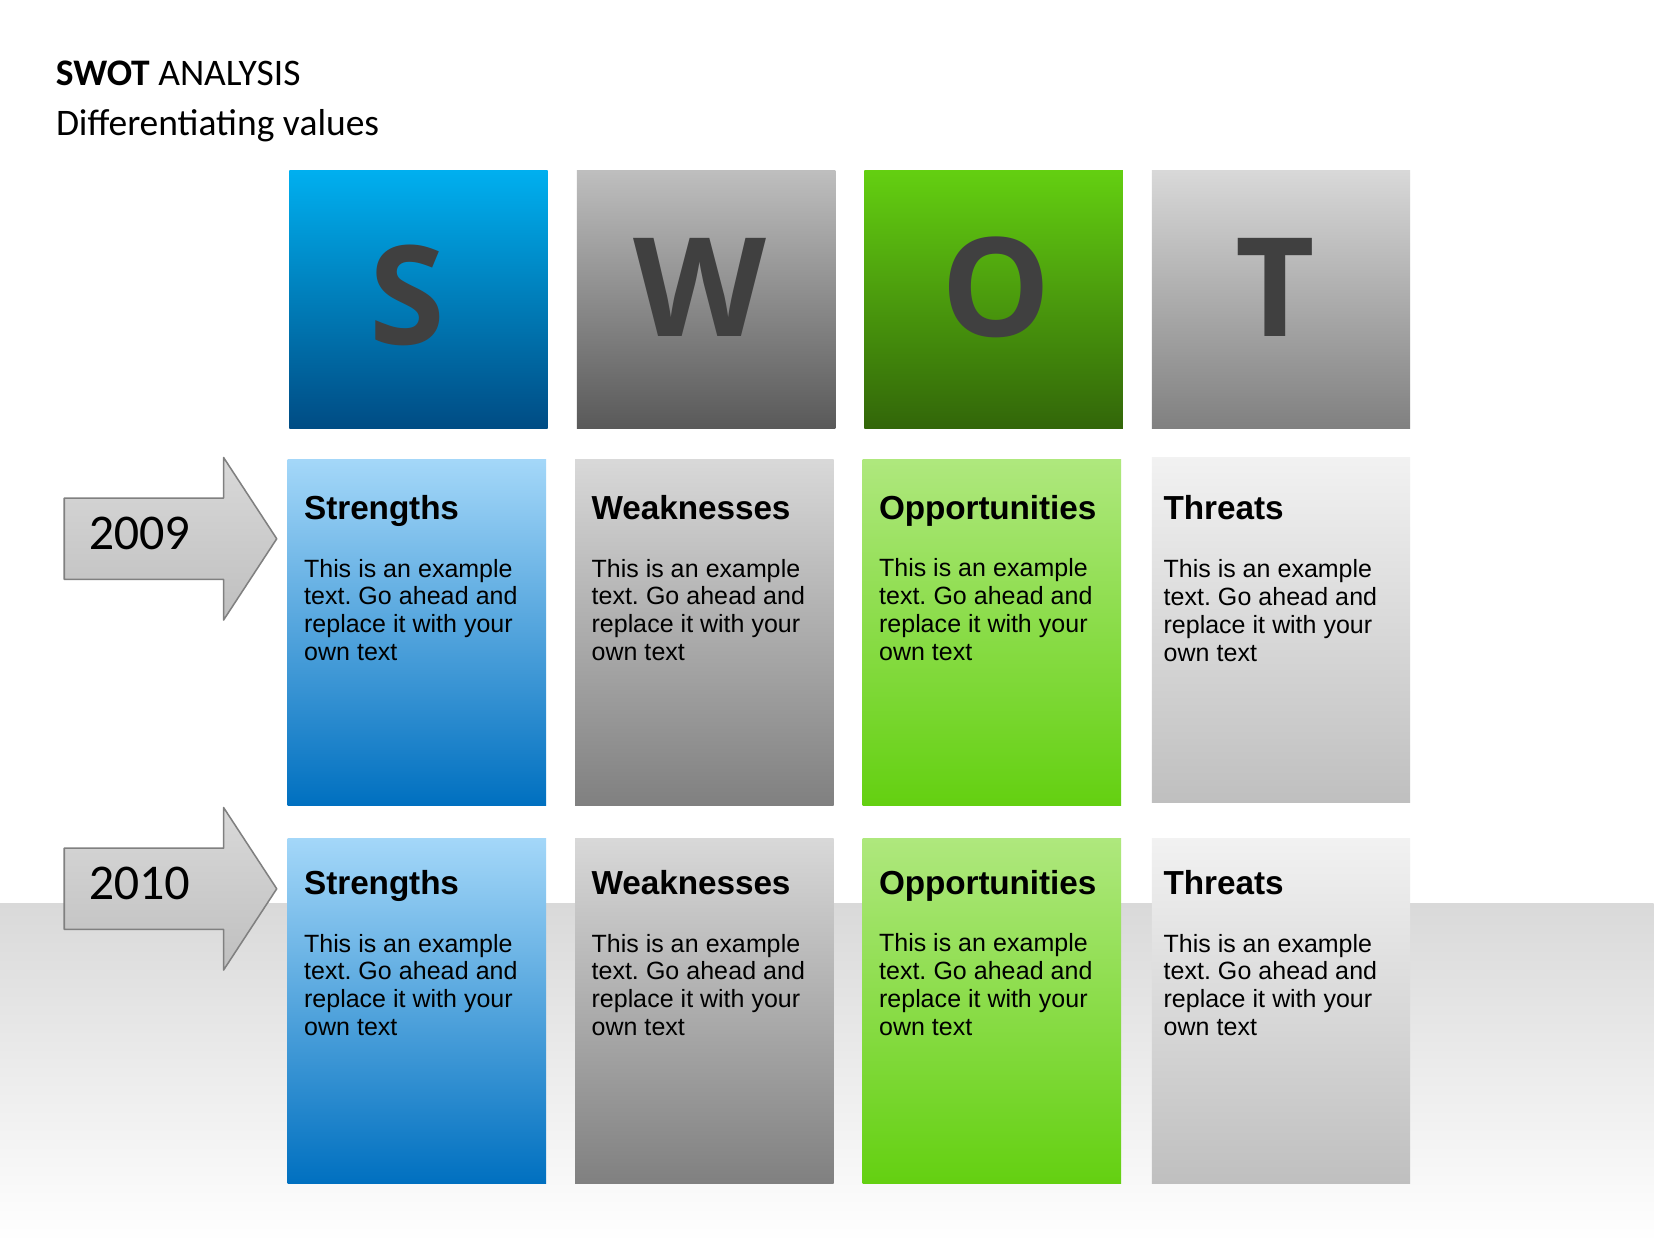

SWOT ANALYSIS
Differentiating values
W
O
T
S
Opportunities
This is an example text. Go ahead and replace it with your own text
Strengths
This is an example text. Go ahead and replace it with your own text
Weaknesses
This is an example text. Go ahead and replace it with your own text
Threats
This is an example text. Go ahead and replace it with your own text
2009
2010
Opportunities
This is an example text. Go ahead and replace it with your own text
Strengths
This is an example text. Go ahead and replace it with your own text
Weaknesses
This is an example text. Go ahead and replace it with your own text
Threats
This is an example text. Go ahead and replace it with your own text